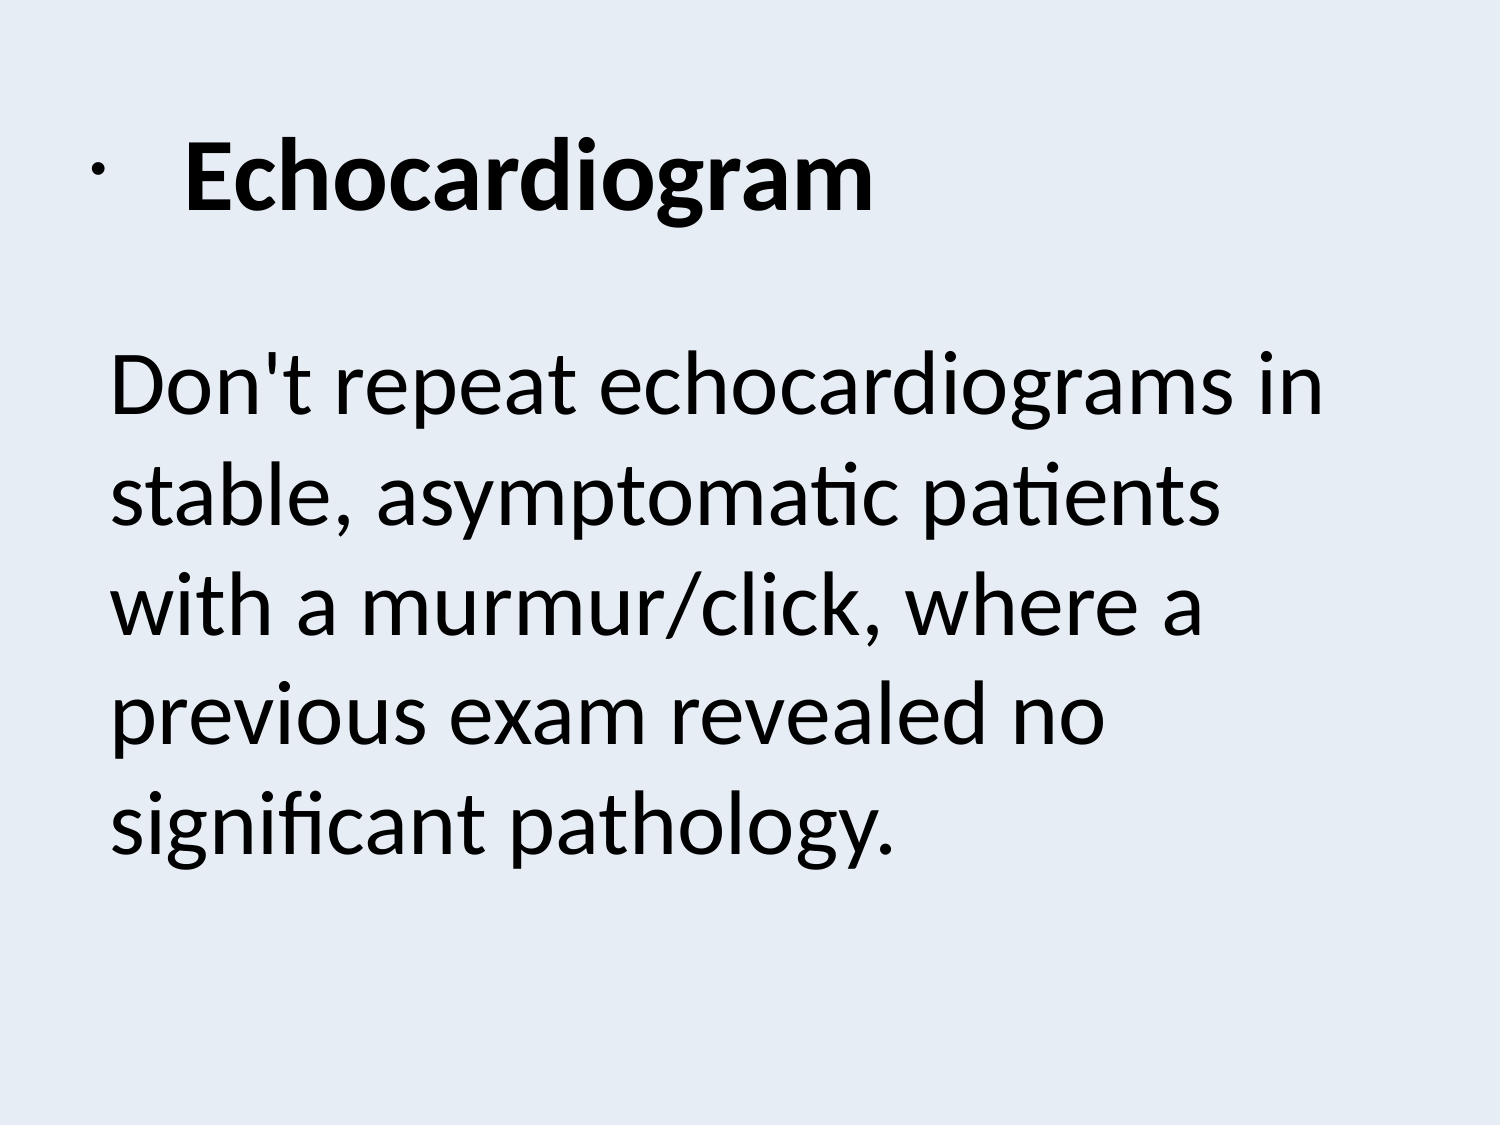

# Echocardiogram
Don't repeat echocardiograms in stable, asymptomatic patients with a murmur/click, where a previous exam revealed no significant pathology.